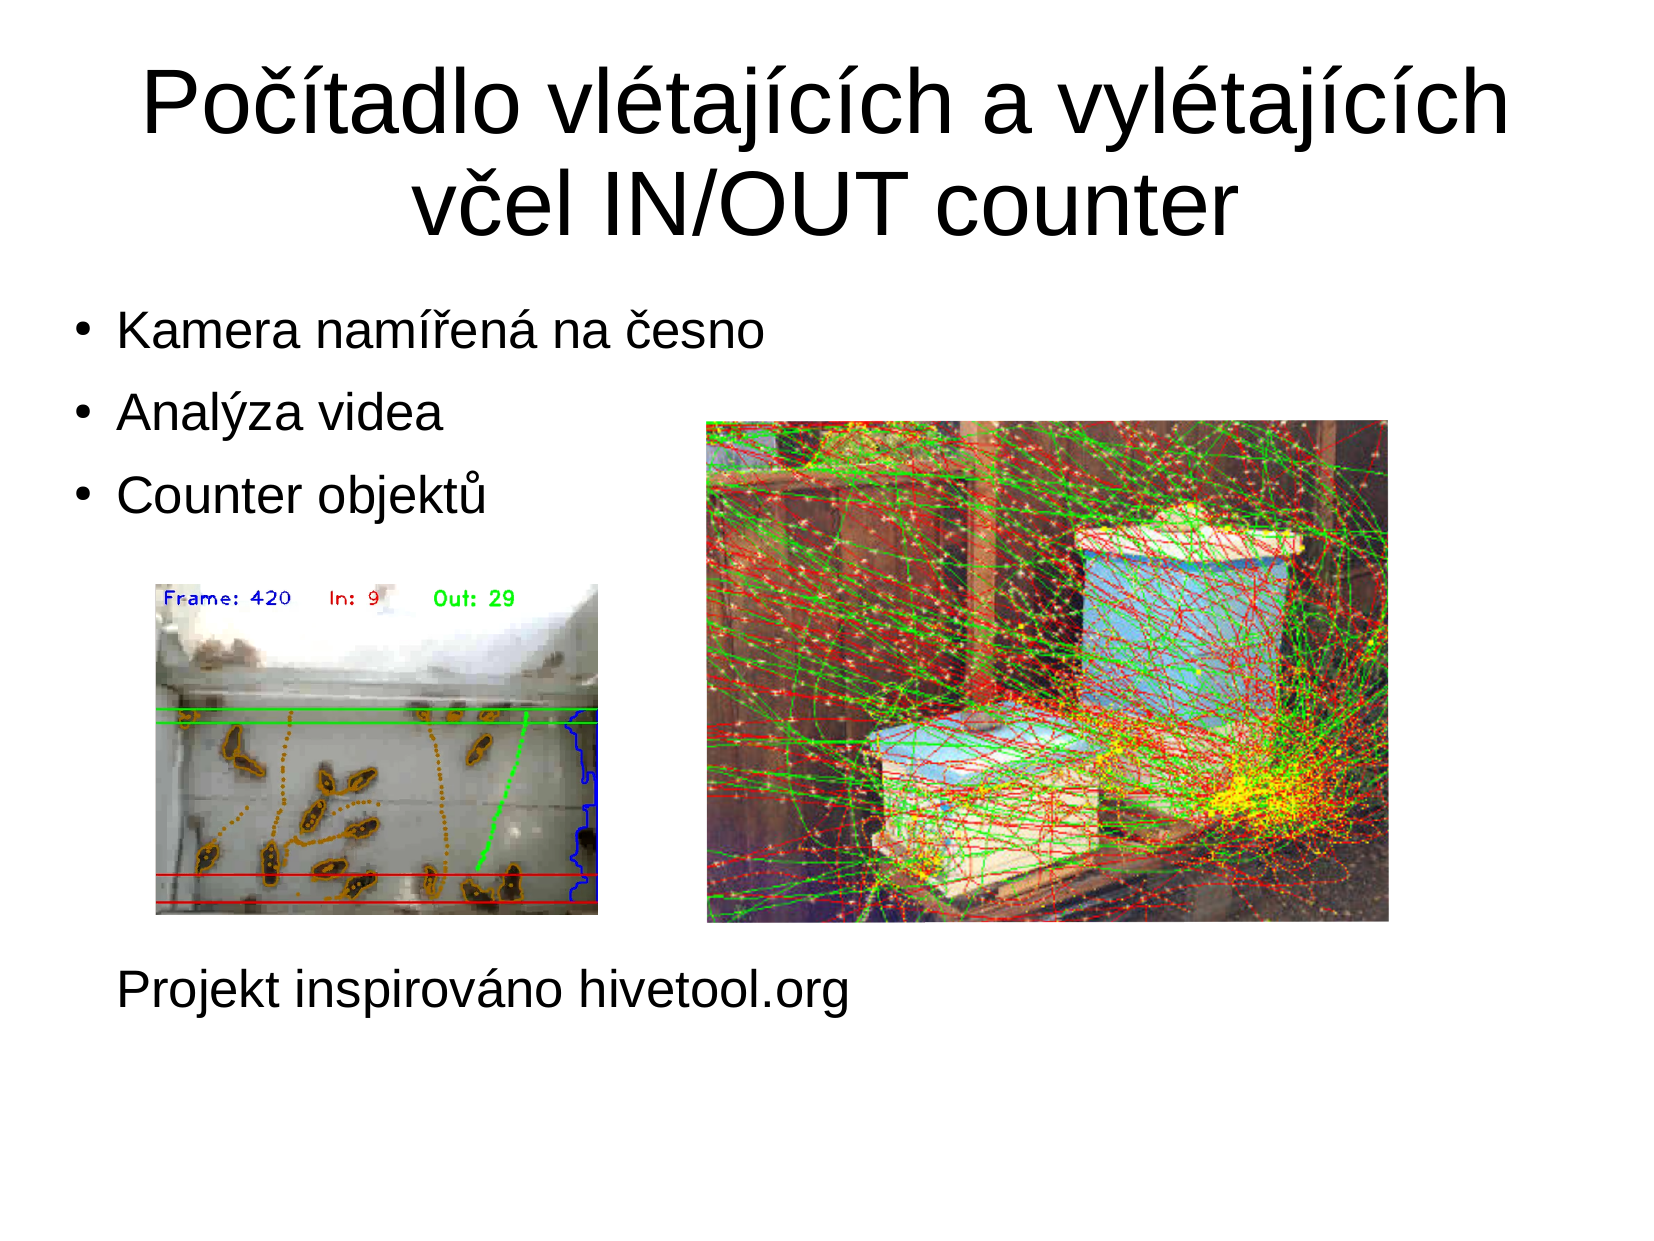

# Počítadlo vlétajících a vylétajících včel IN/OUT counter
Kamera namířená na česno
Analýza videa
Counter objektů
Projekt inspirováno hivetool.org